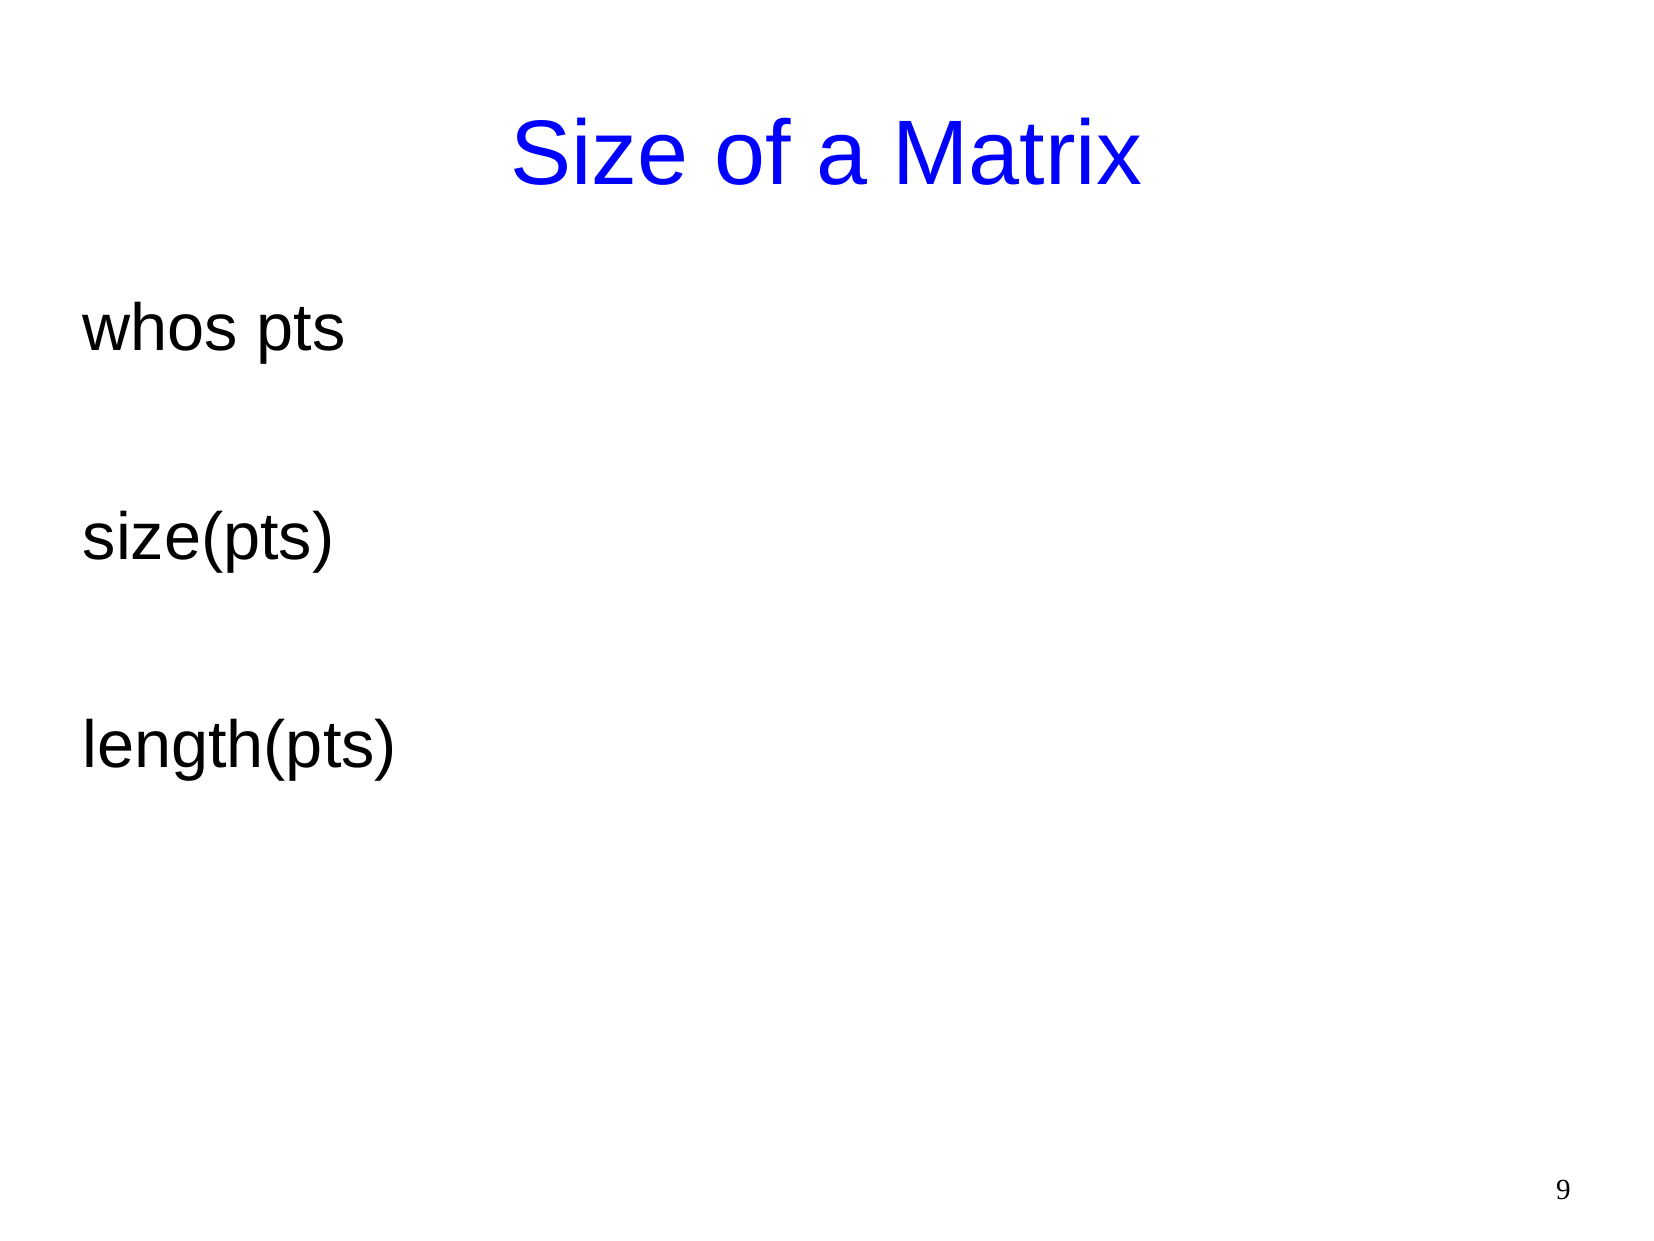

# Size of a Matrix
whos pts
size(pts)
length(pts)
9